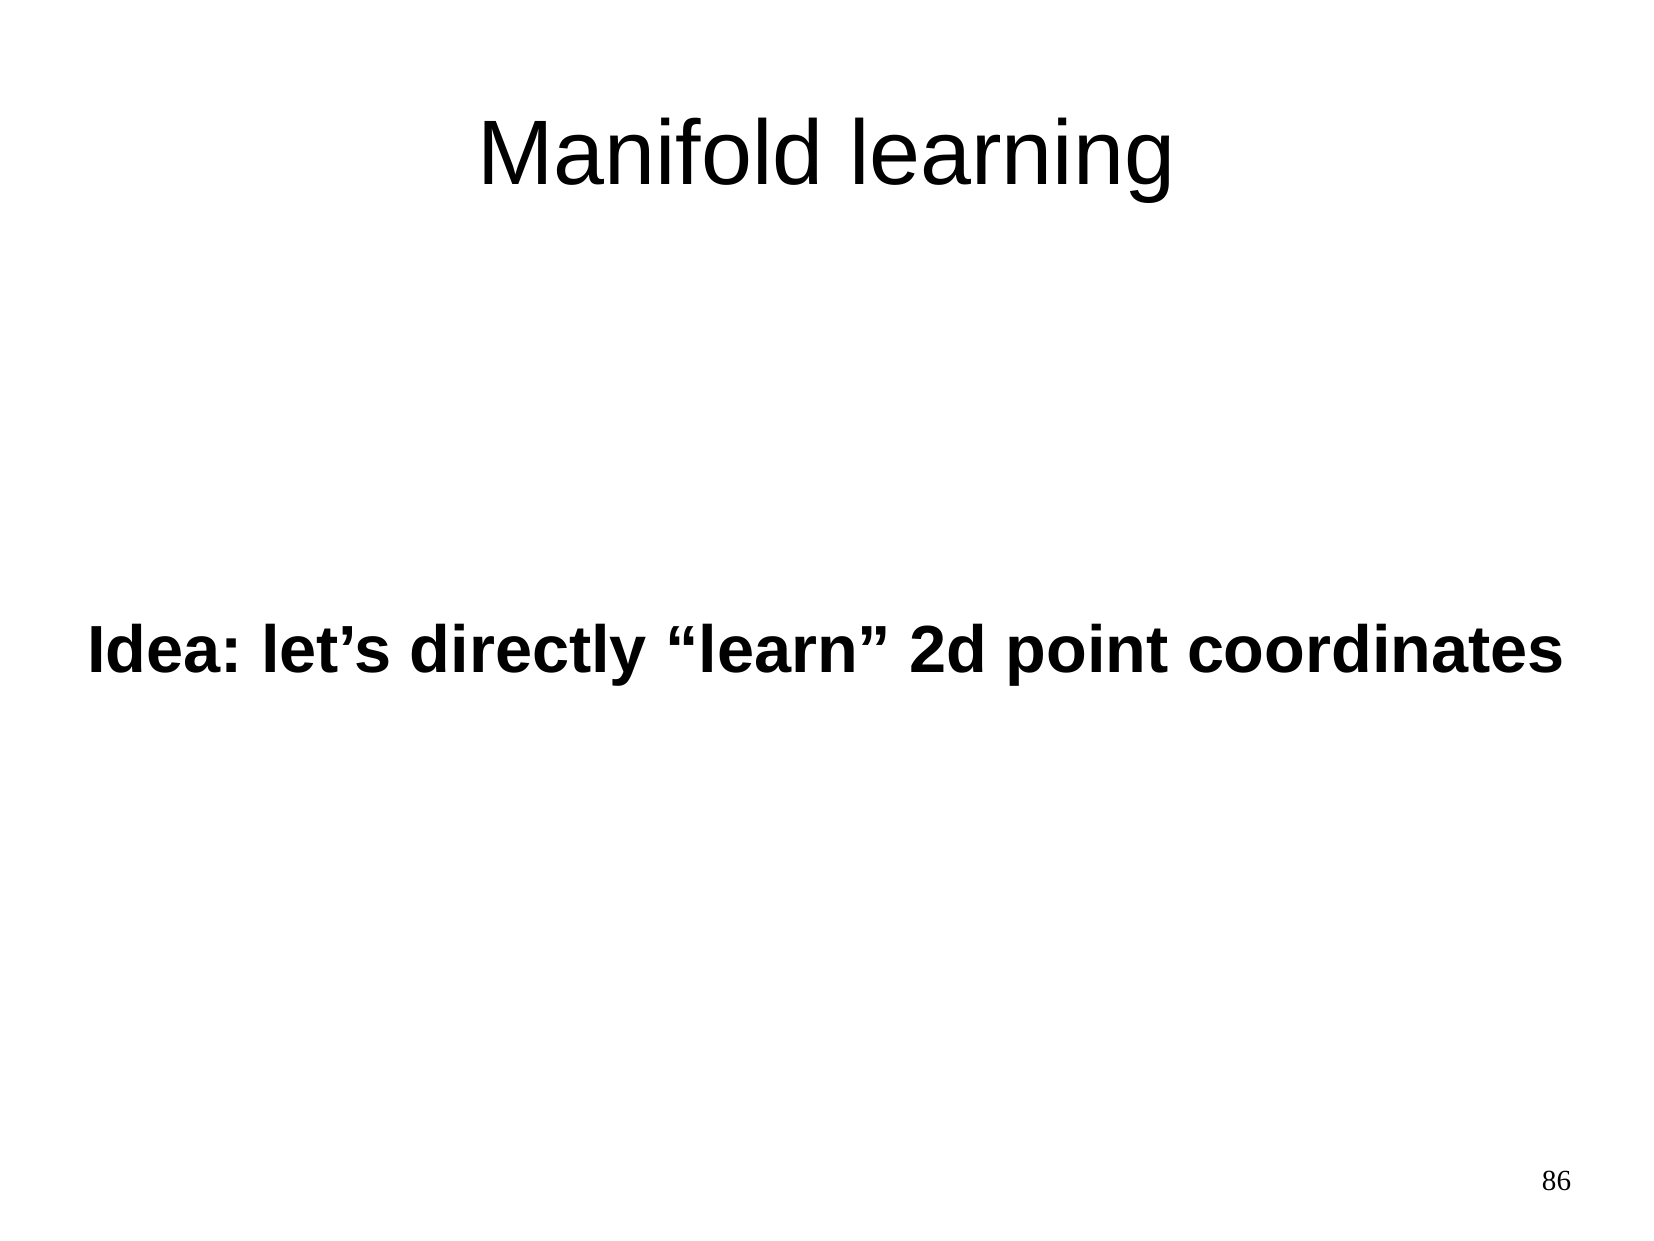

# Manifold learning
Idea: let’s directly “learn” 2d point coordinates
86